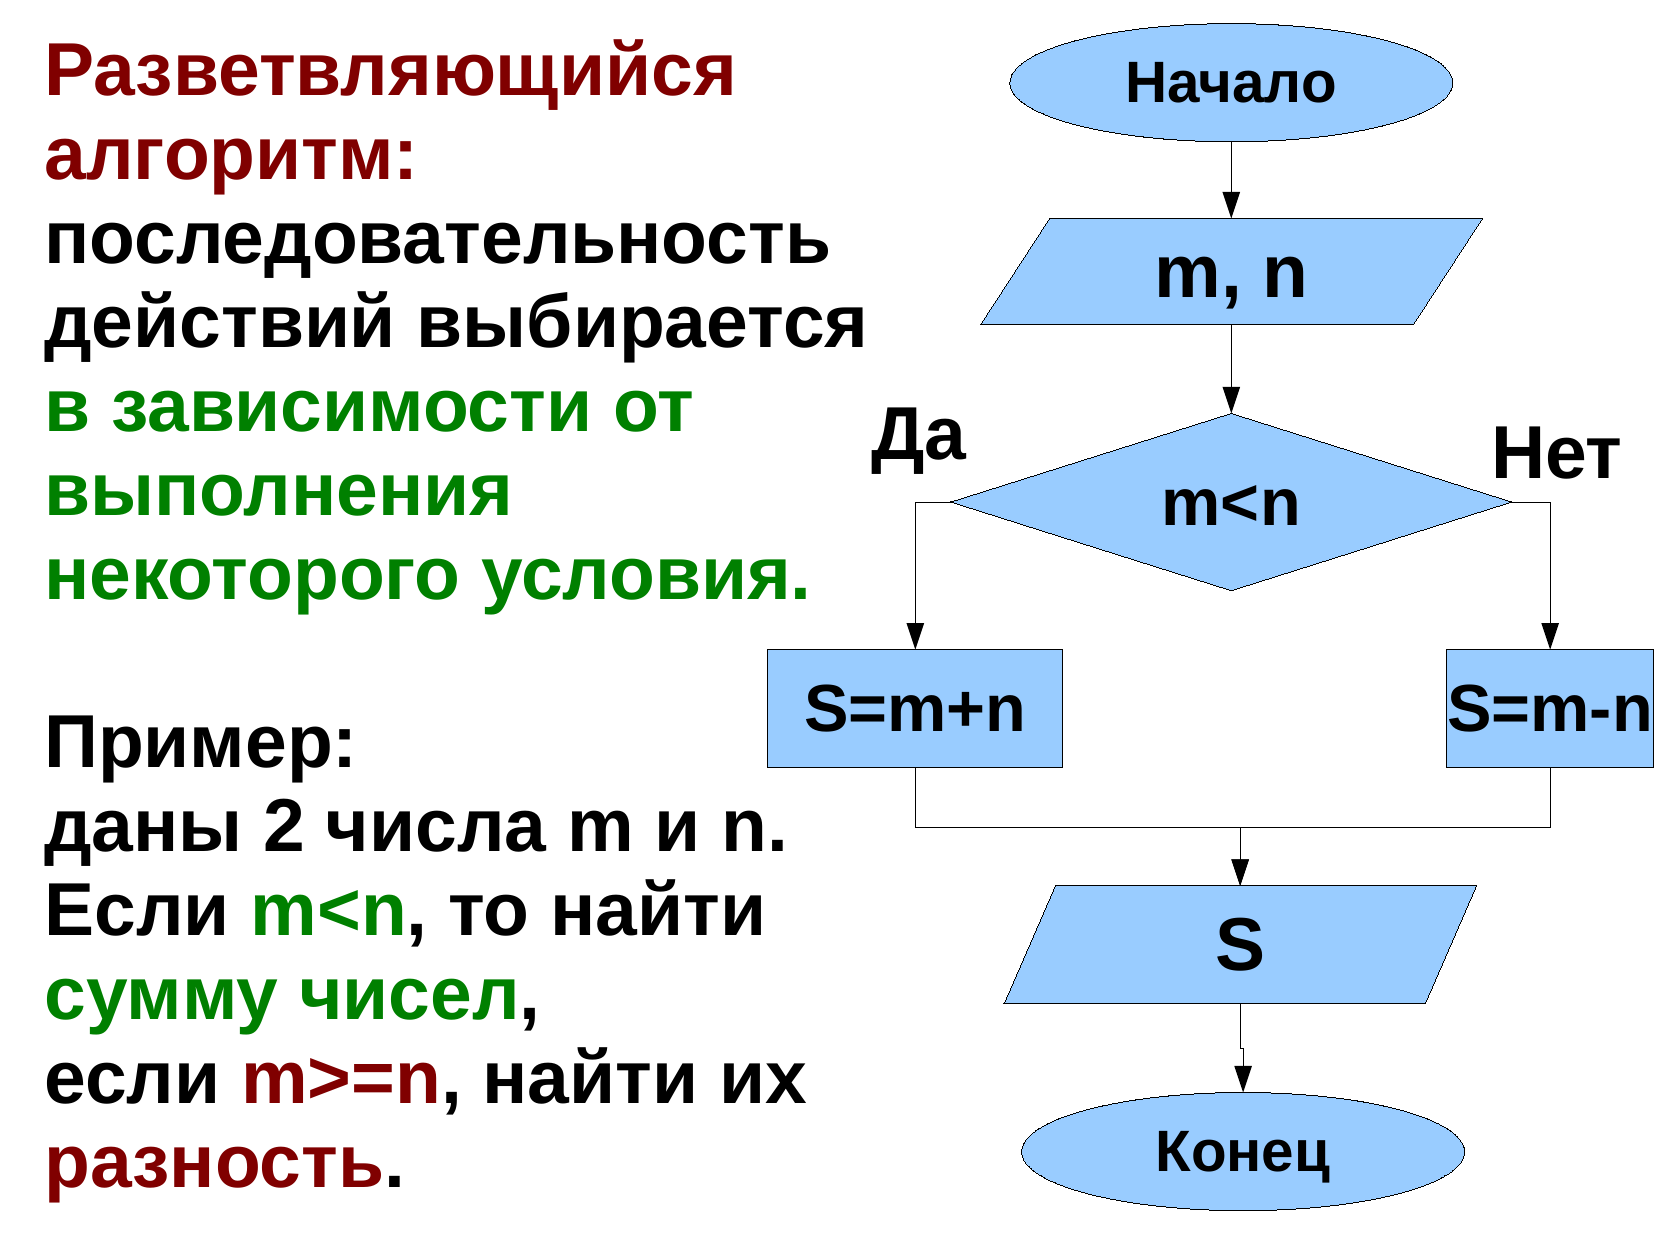

Разветвляющийся
алгоритм: последовательность действий выбирается
в зависимости от выполнения
некоторого условия.
Пример:
даны 2 числа m и n.
Если m<n, то найти сумму чисел,
если m>=n, найти их разность.
Начало
m, n
Да
Нет
m<n
S=m+n
S=m-n
S
Конец